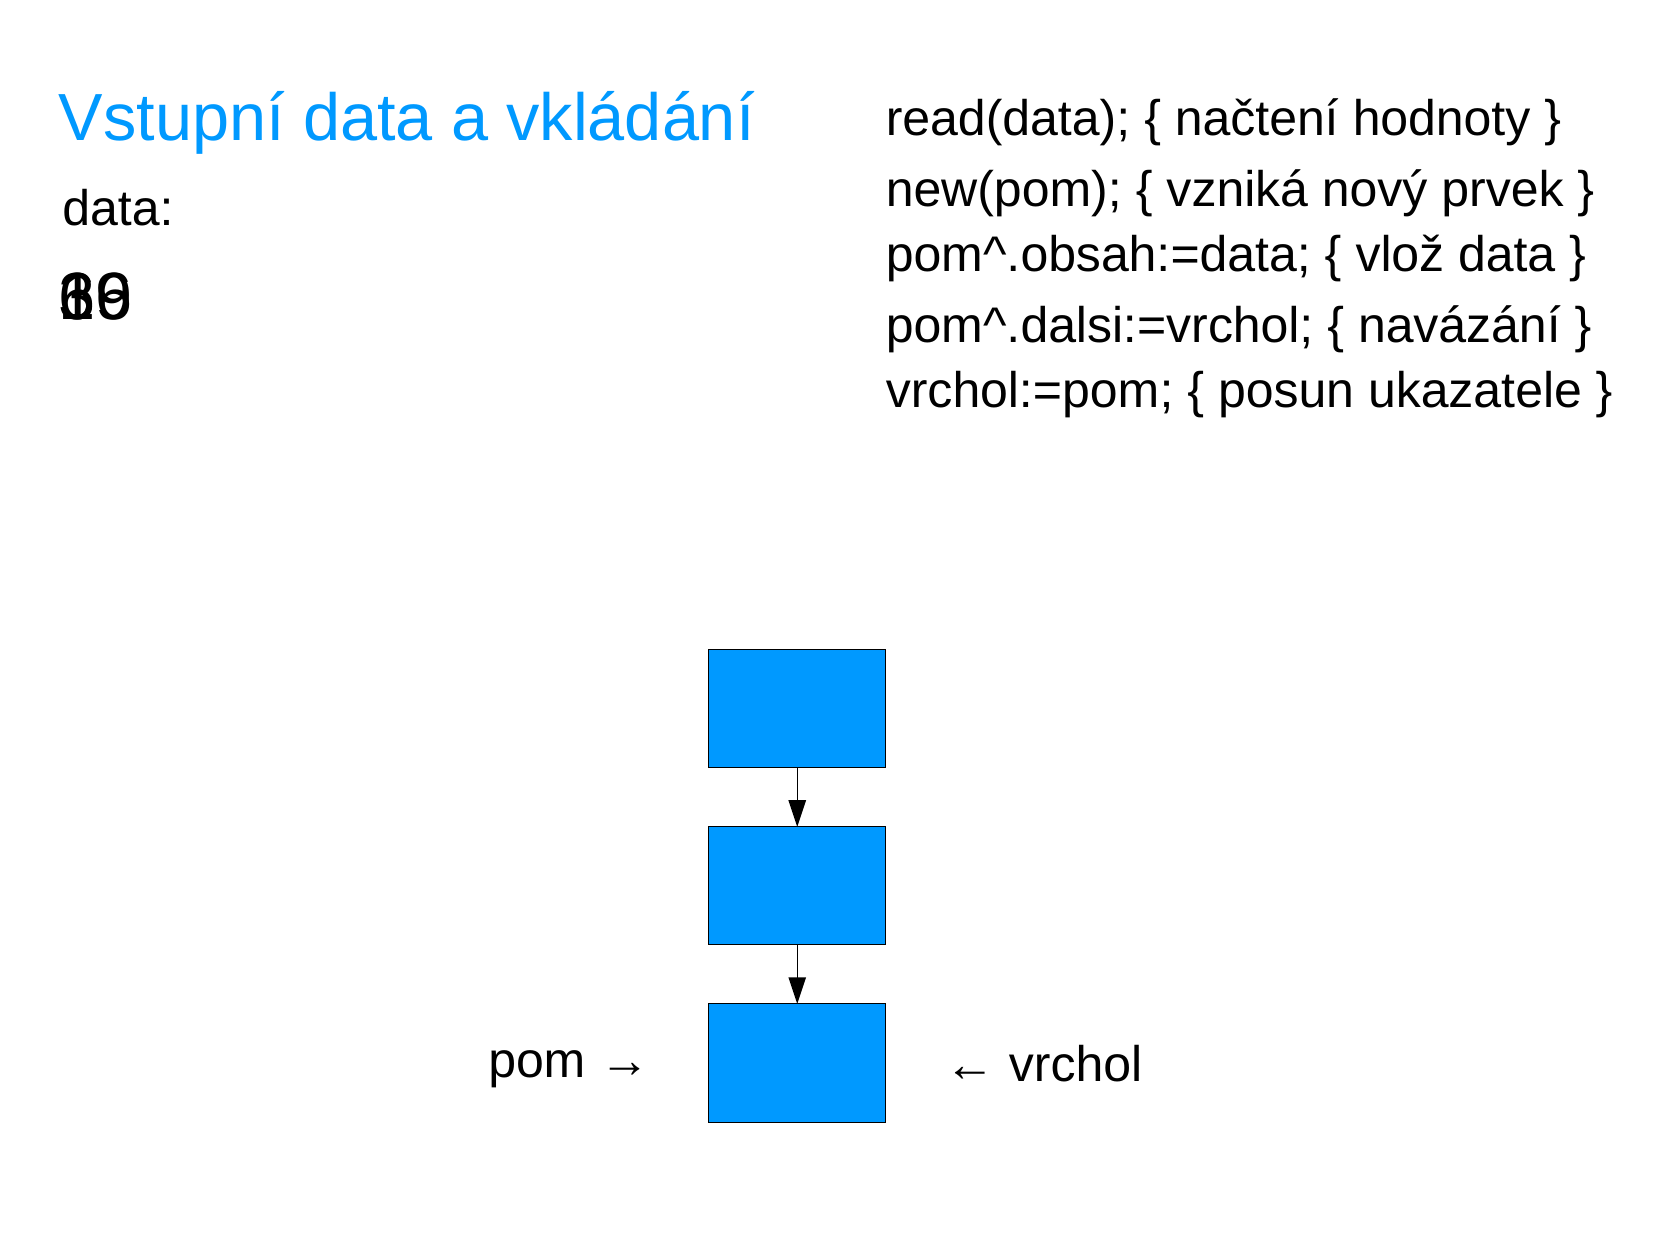

# Vstupní data a vkládání
read(data); { načtení hodnoty }
new(pom); { vzniká nový prvek }
data:
pom^.obsah:=data; { vlož data }
6
36
19
pom^.dalsi:=vrchol; { navázání }
vrchol:=pom; { posun ukazatele }
← vrchol
pom →